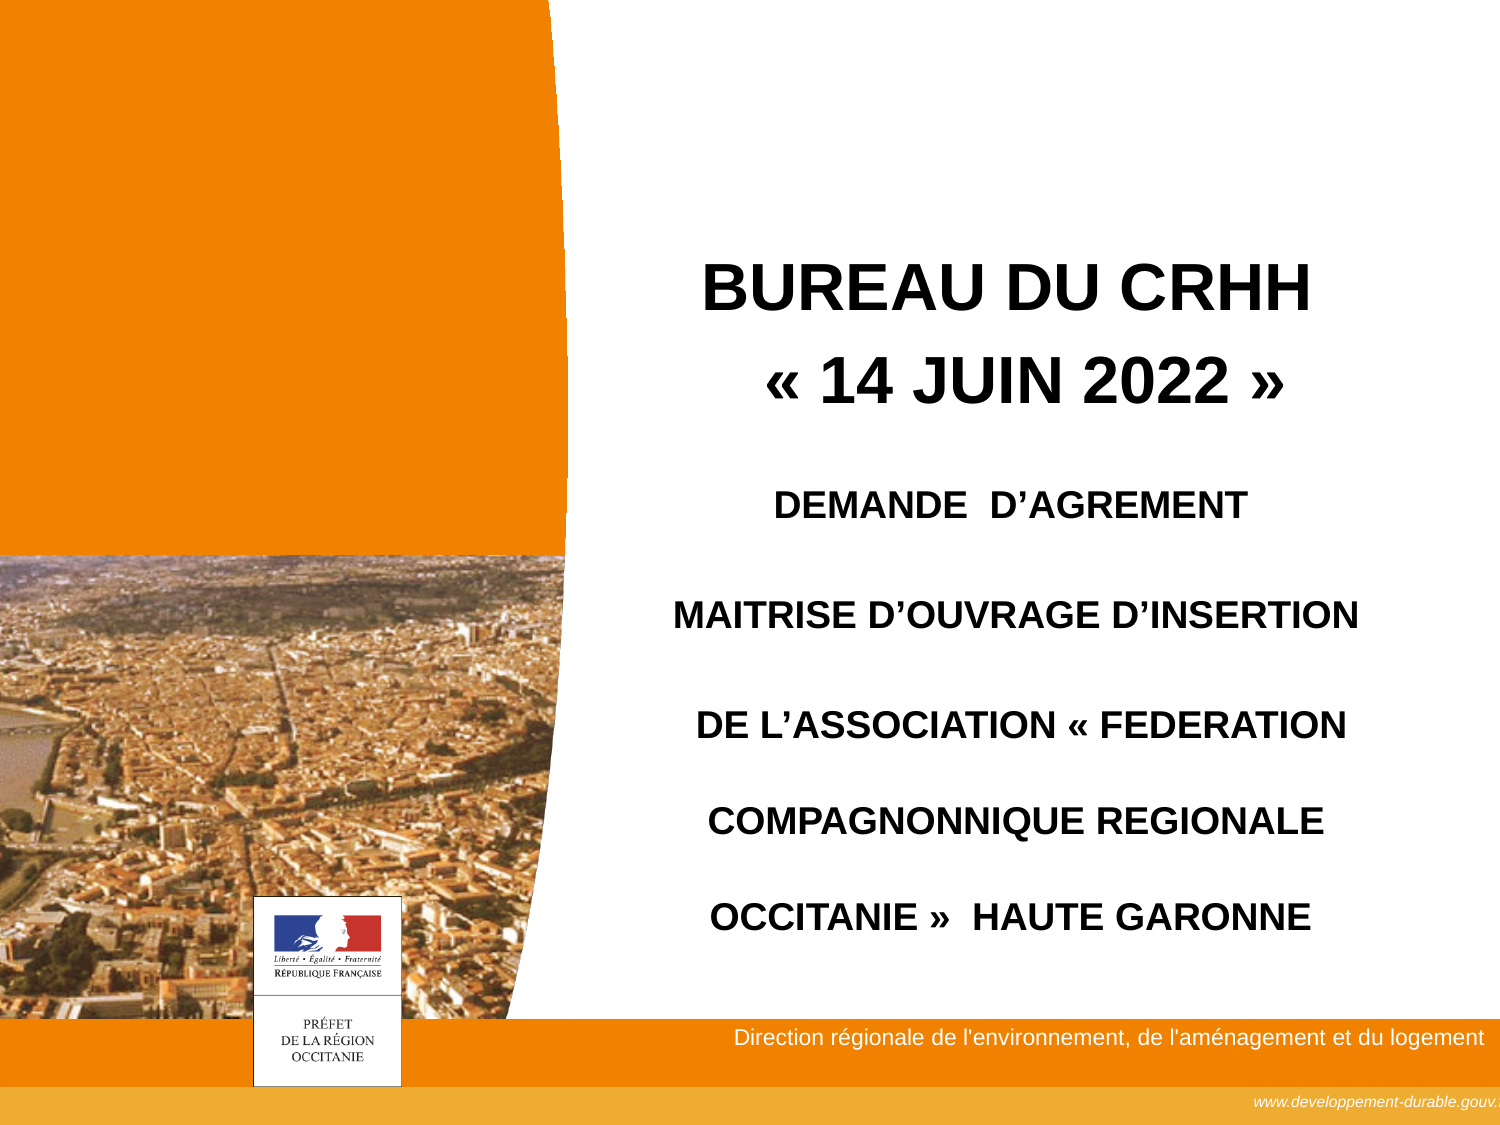

# BUREAU Du CRHH
 « 14 juin 2022 »
DemanDE d’AGREMENT
MAITRISE D’OUVRAGE d’INSERTION
 De L’ASSOCIATION « federation compagnonnique regionale occitanie » Haute GARONNE